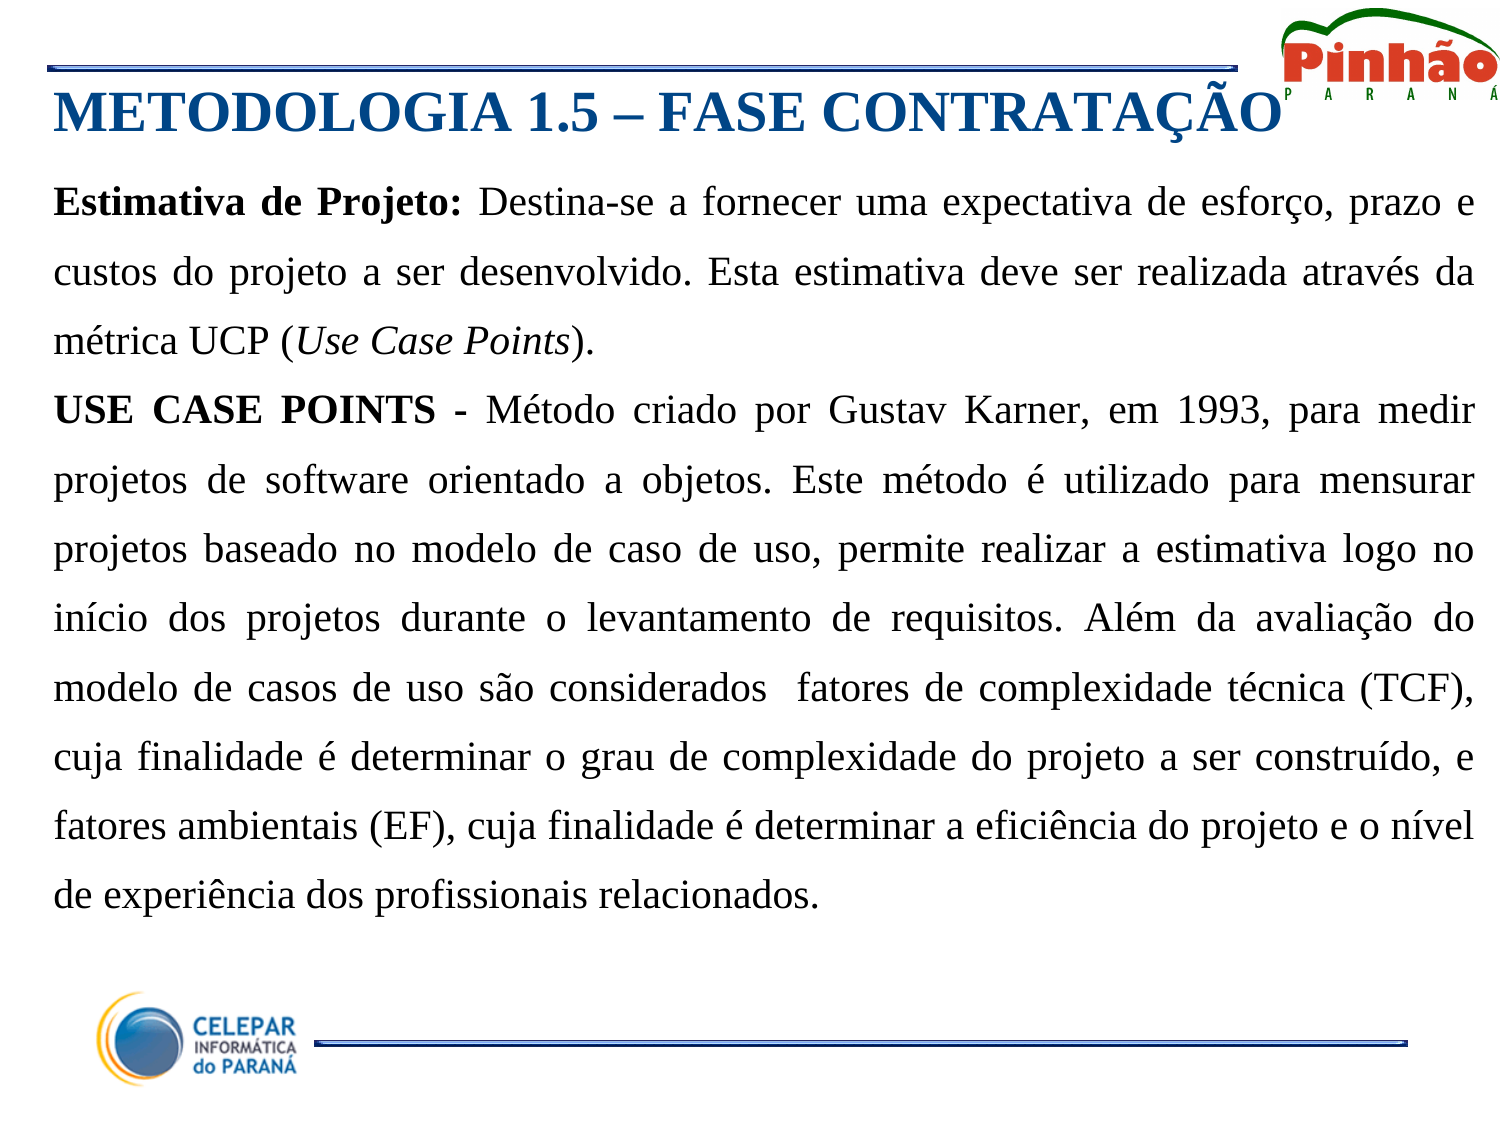

#
METODOLOGIA 1.5 – FASE CONTRATAÇÃO
Estimativa de Projeto: Destina-se a fornecer uma expectativa de esforço, prazo e custos do projeto a ser desenvolvido. Esta estimativa deve ser realizada através da métrica UCP (Use Case Points).
USE CASE POINTS - Método criado por Gustav Karner, em 1993, para medir projetos de software orientado a objetos. Este método é utilizado para mensurar projetos baseado no modelo de caso de uso, permite realizar a estimativa logo no início dos projetos durante o levantamento de requisitos. Além da avaliação do modelo de casos de uso são considerados fatores de complexidade técnica (TCF), cuja finalidade é determinar o grau de complexidade do projeto a ser construído, e fatores ambientais (EF), cuja finalidade é determinar a eficiência do projeto e o nível de experiência dos profissionais relacionados.